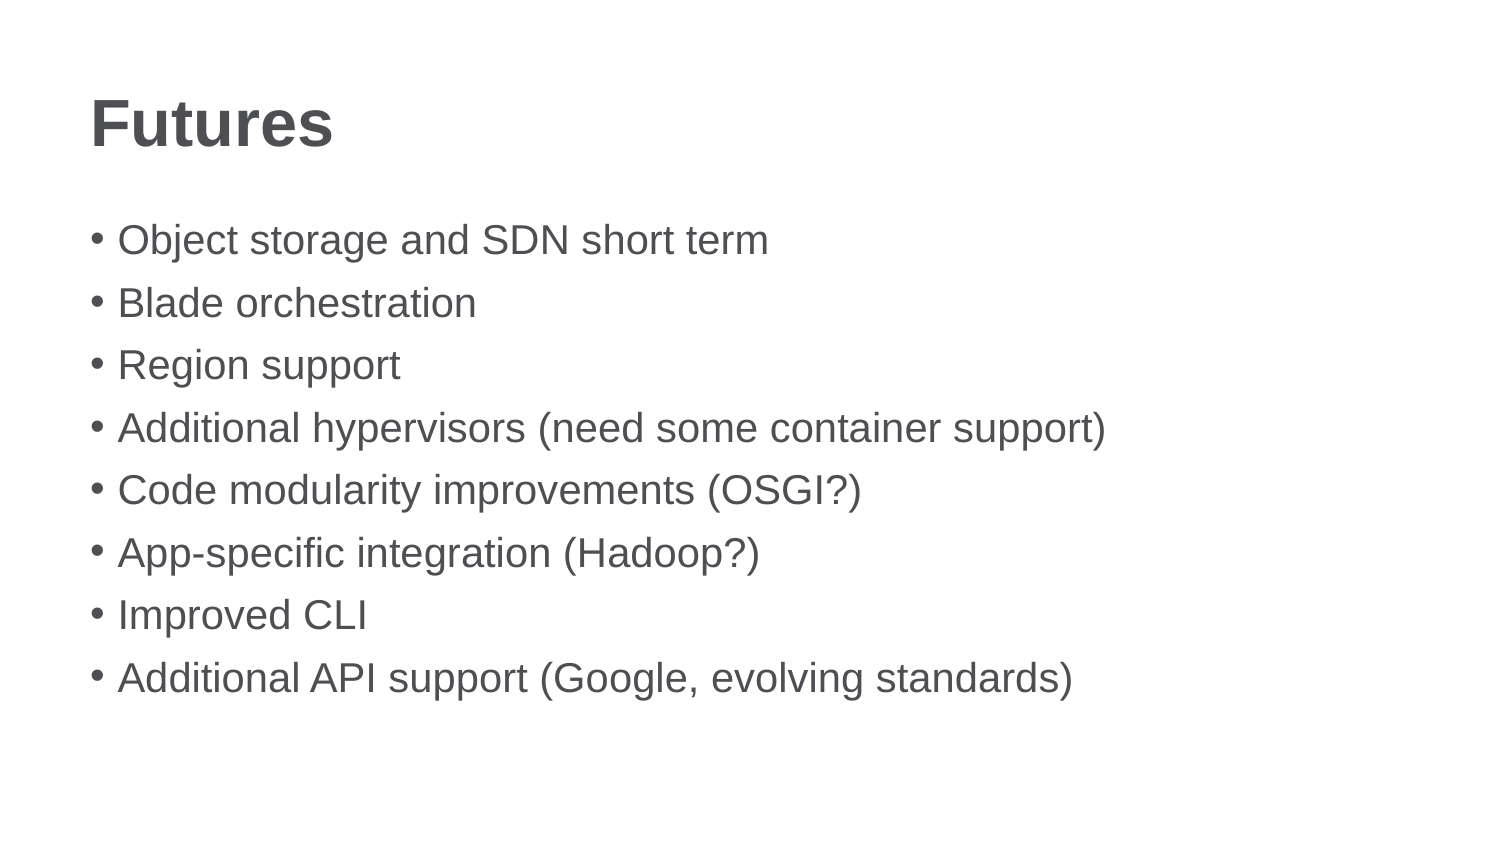

# Futures
Object storage and SDN short term
Blade orchestration
Region support
Additional hypervisors (need some container support)
Code modularity improvements (OSGI?)
App-specific integration (Hadoop?)
Improved CLI
Additional API support (Google, evolving standards)